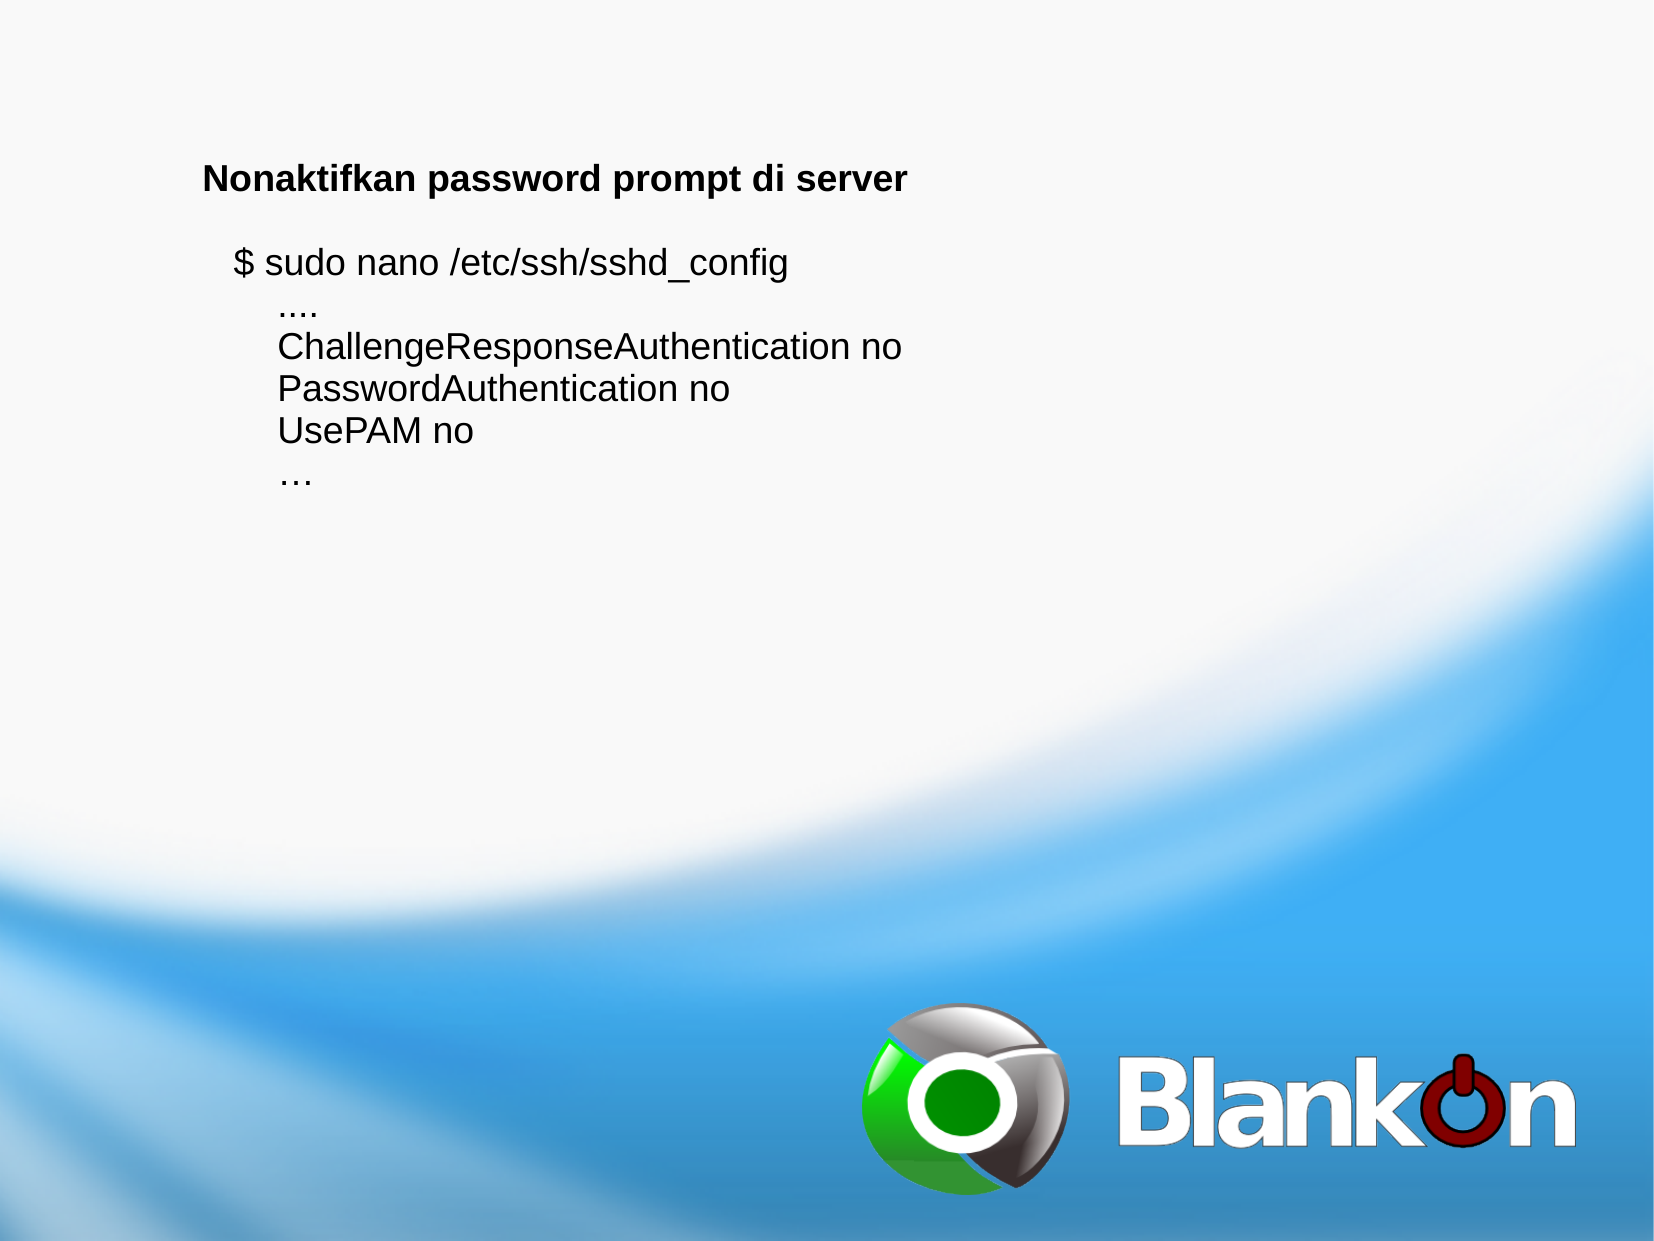

Nonaktifkan password prompt di server
 $ sudo nano /etc/ssh/sshd_config
	....
	ChallengeResponseAuthentication no
	PasswordAuthentication no
	UsePAM no
	…